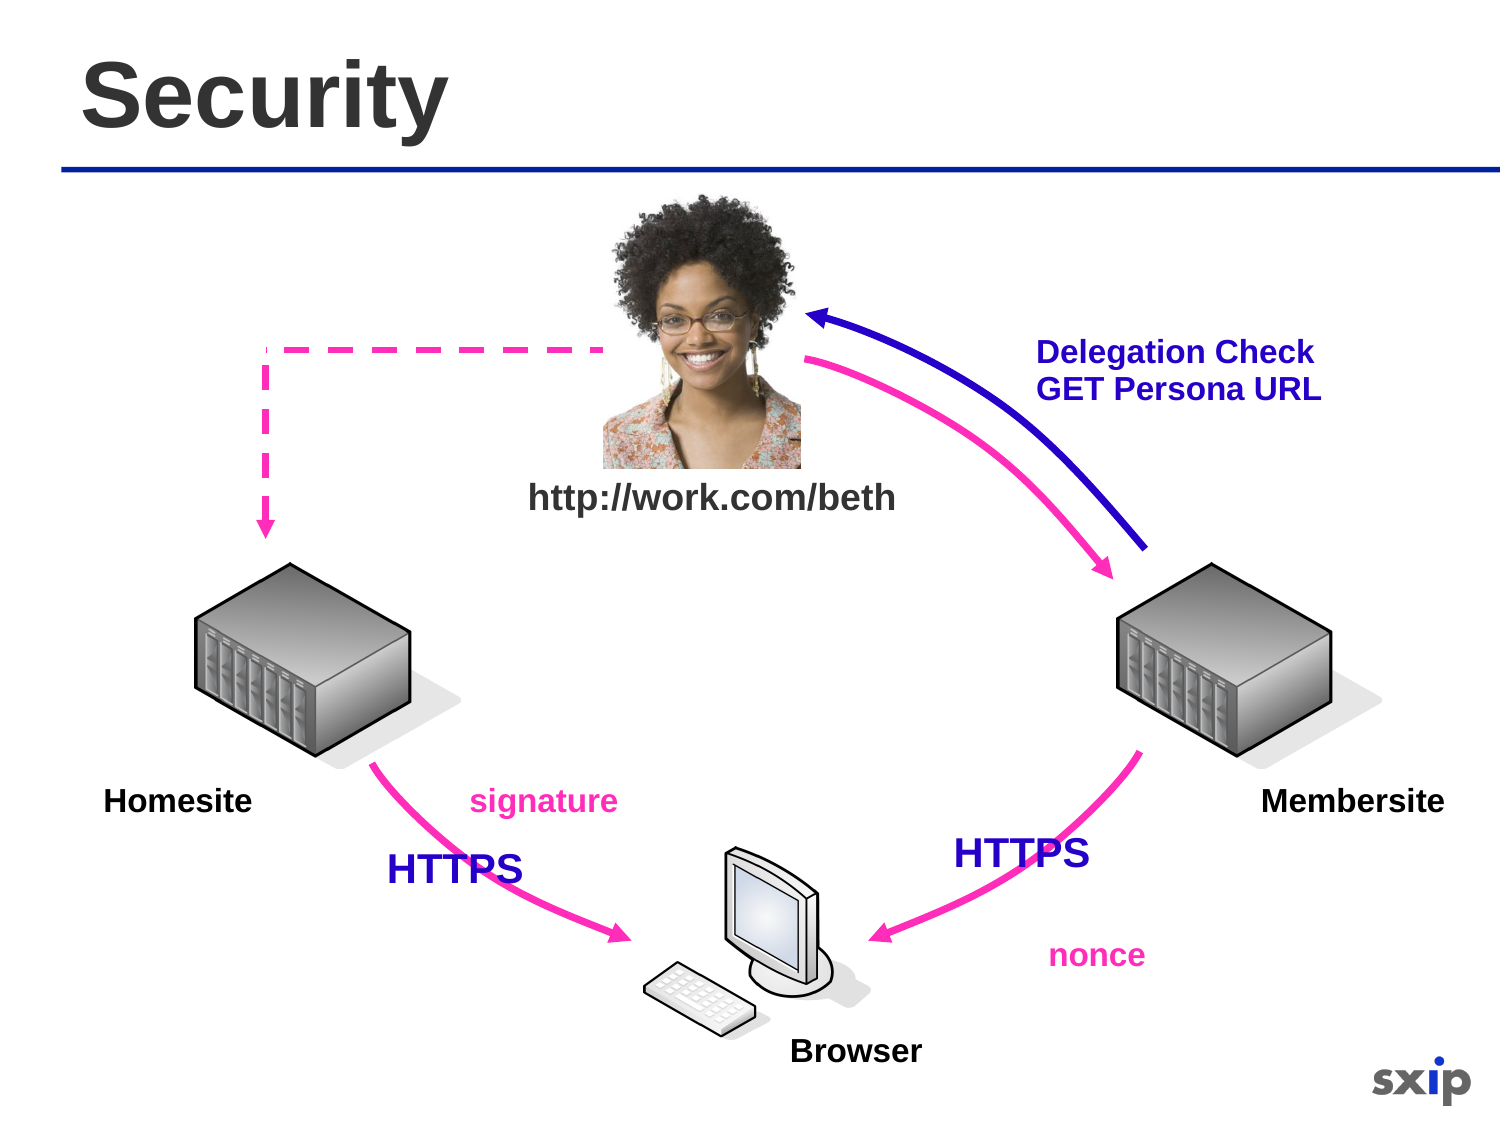

# Security
Delegation Check
GET Persona URL
http://work.com/beth
Homesite
signature
Membersite
HTTPS
HTTPS
nonce
Browser